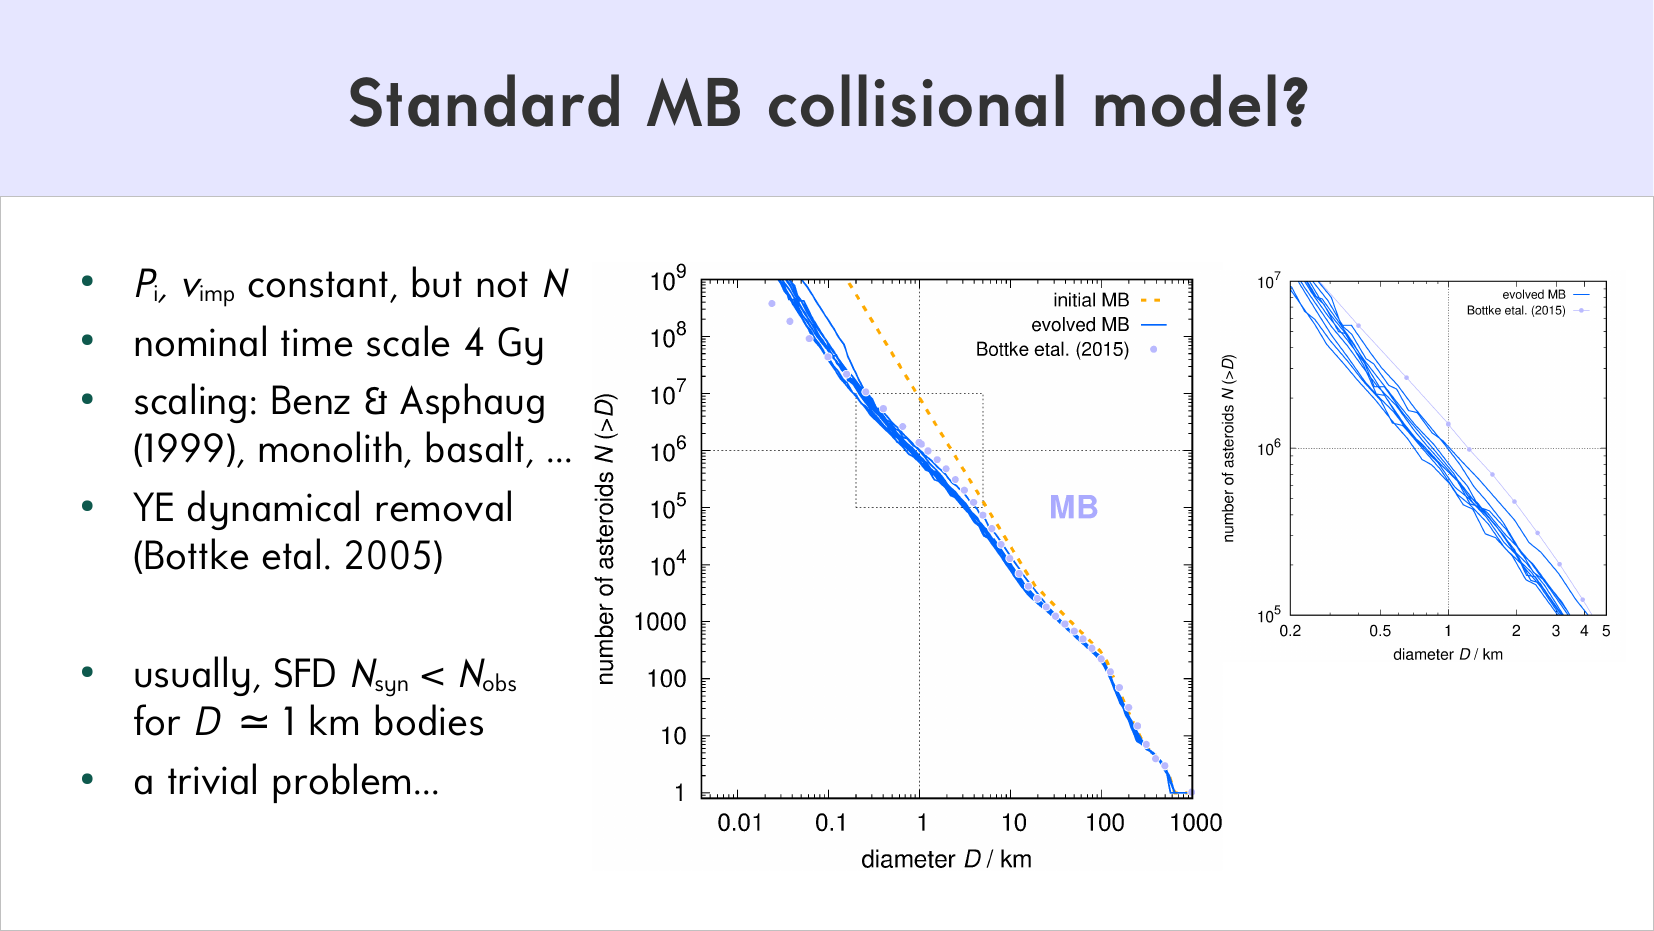

# Standard MB collisional model?
Pi, vimp constant, but not N
nominal time scale 4 Gy
scaling: Benz & Asphaug (1999), monolith, basalt, ...
YE dynamical removal (Bottke etal. 2005)
usually, SFD Nsyn < Nobs for D ≃ 1 km bodies
a trivial problem...